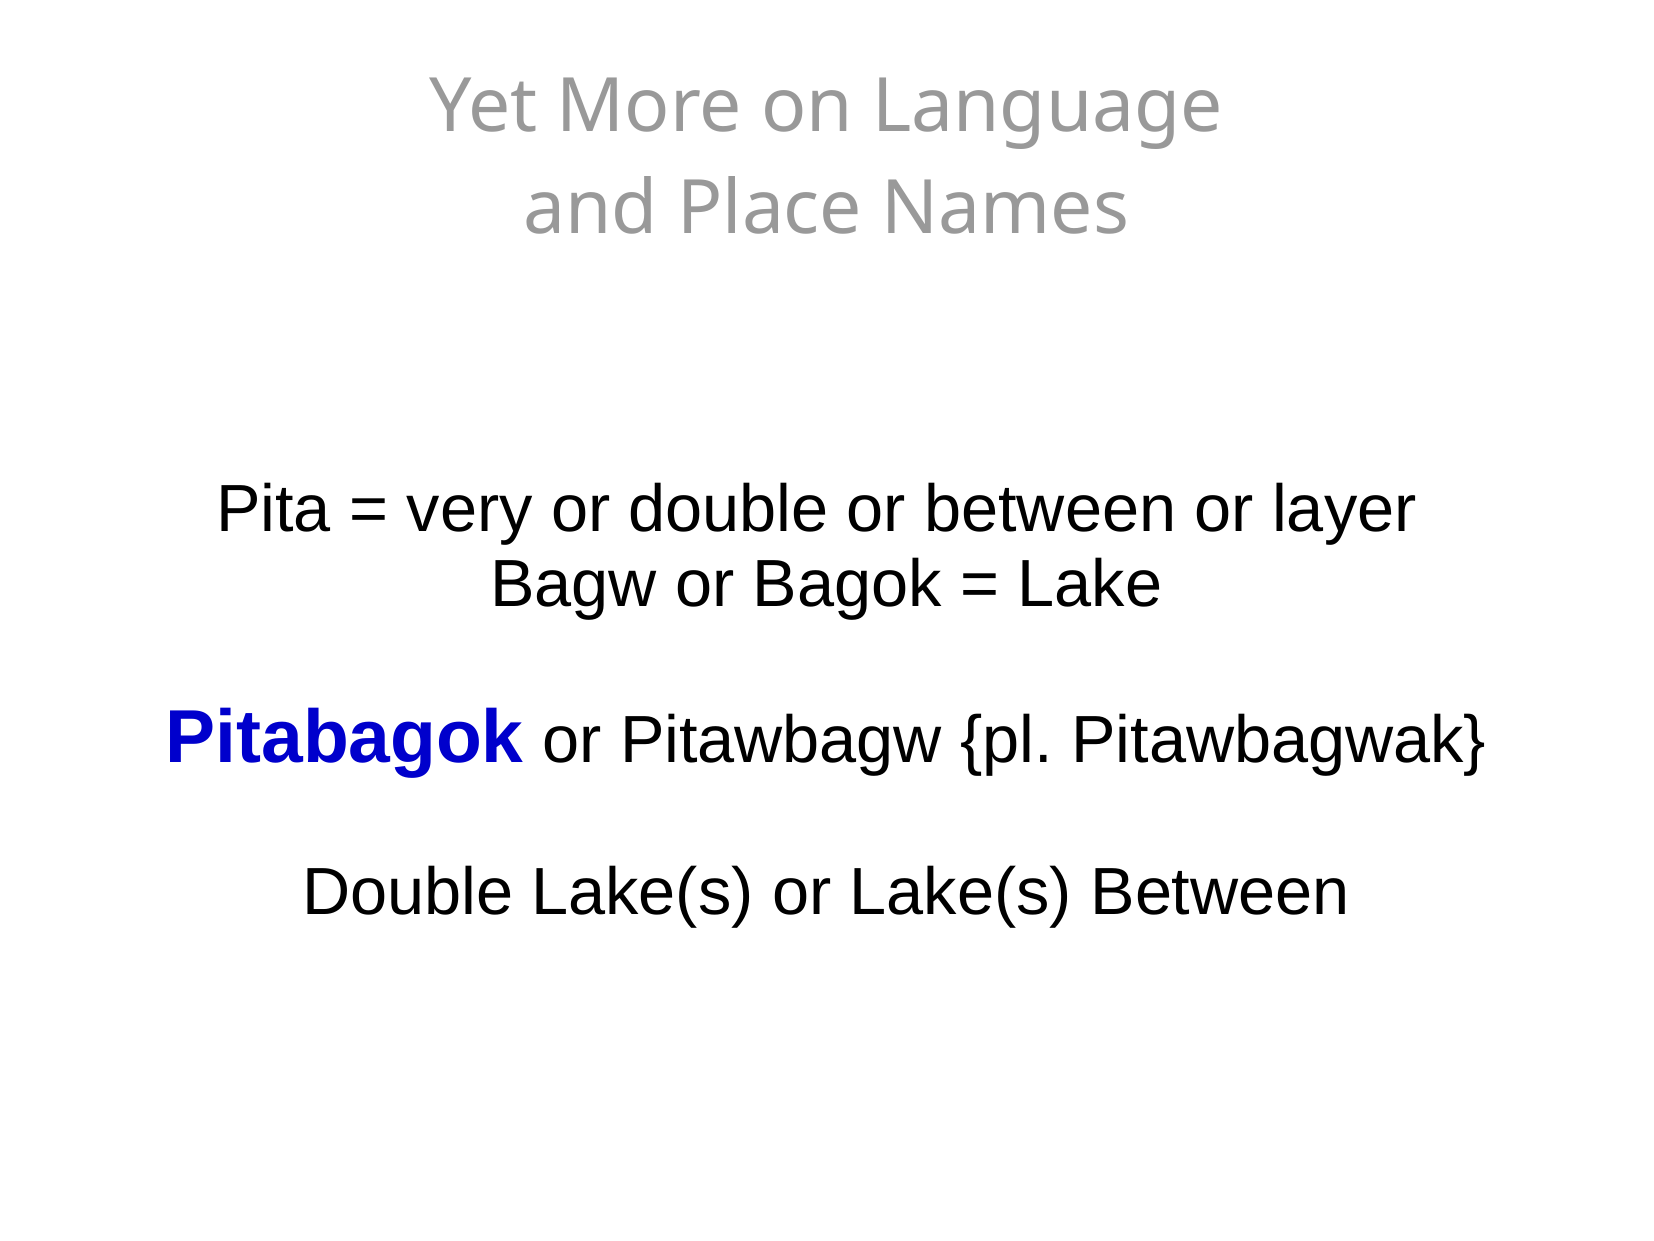

# Yet More on Language and Place Names
Pita = very or double or between or layer
Bagw or Bagok = Lake
Pitabagok or Pitawbagw {pl. Pitawbagwak}
Double Lake(s) or Lake(s) Between